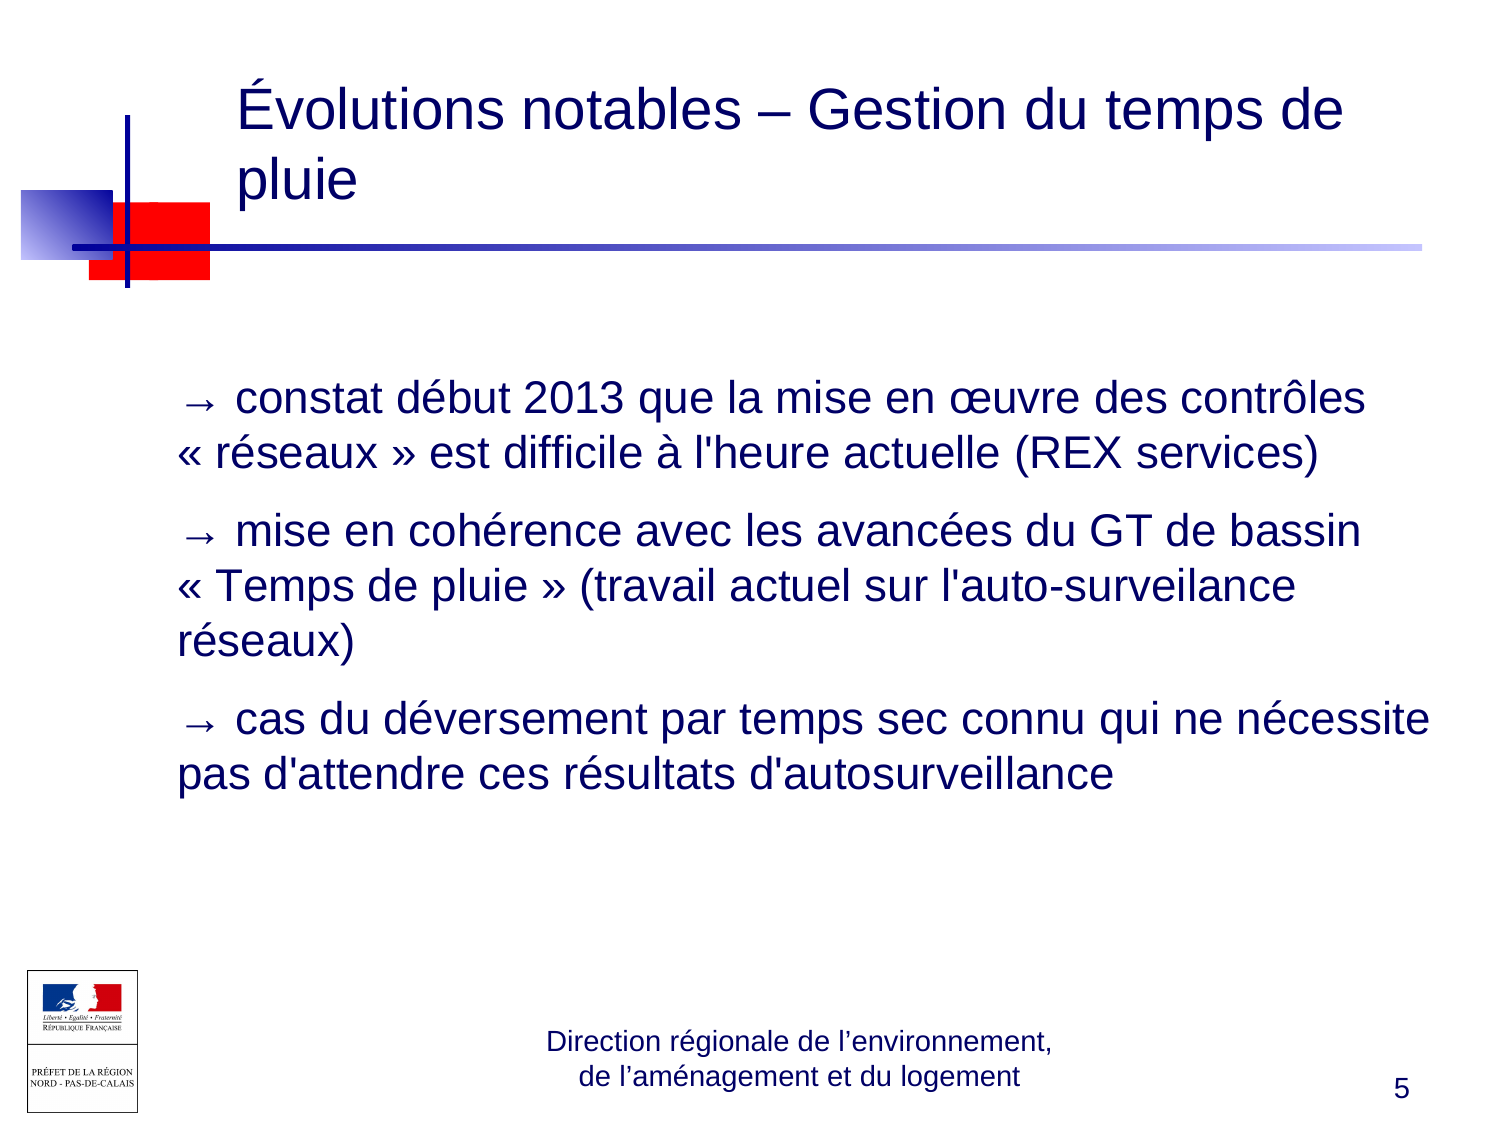

Évolutions notables – Gestion du temps de pluie
# → constat début 2013 que la mise en œuvre des contrôles « réseaux » est difficile à l'heure actuelle (REX services)
→ mise en cohérence avec les avancées du GT de bassin « Temps de pluie » (travail actuel sur l'auto-surveilance réseaux)
→ cas du déversement par temps sec connu qui ne nécessite pas d'attendre ces résultats d'autosurveillance
5